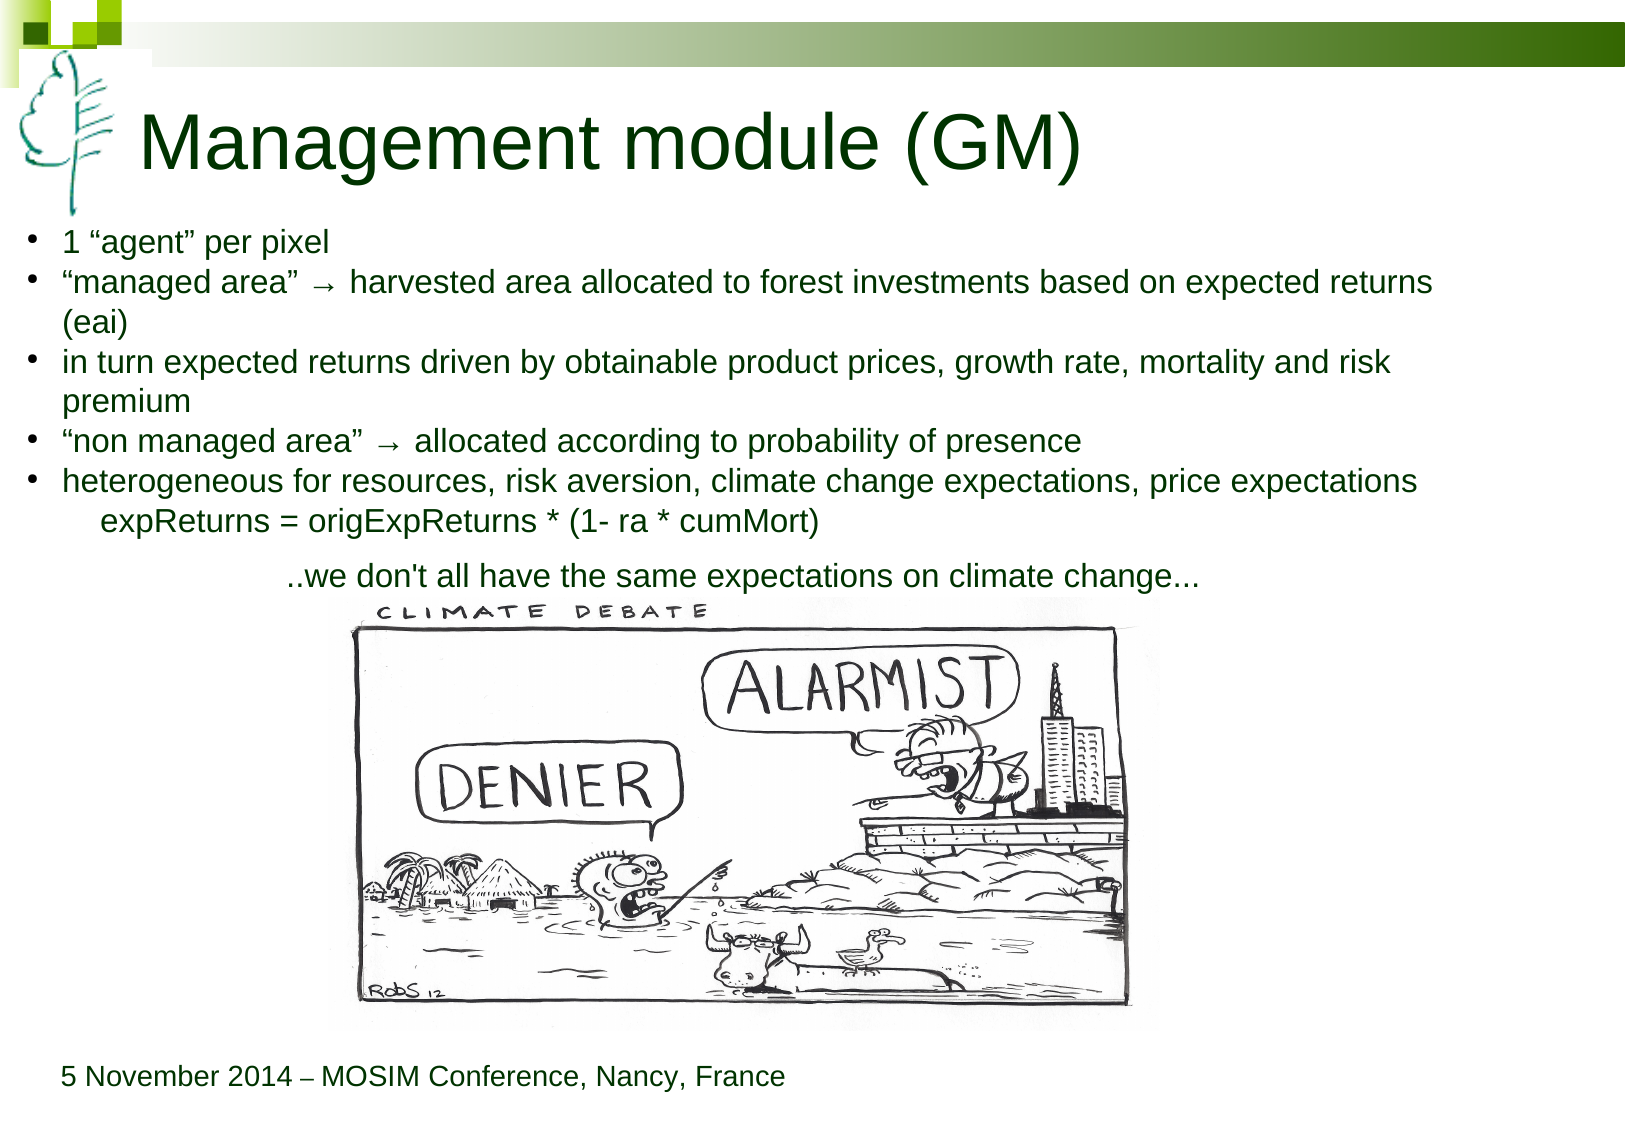

# Management module (GM)
1 “agent” per pixel
“managed area” → harvested area allocated to forest investments based on expected returns (eai)
in turn expected returns driven by obtainable product prices, growth rate, mortality and risk premium
“non managed area” → allocated according to probability of presence
heterogeneous for resources, risk aversion, climate change expectations, price expectations
	expReturns = origExpReturns * (1- ra * cumMort)
..we don't all have the same expectations on climate change...